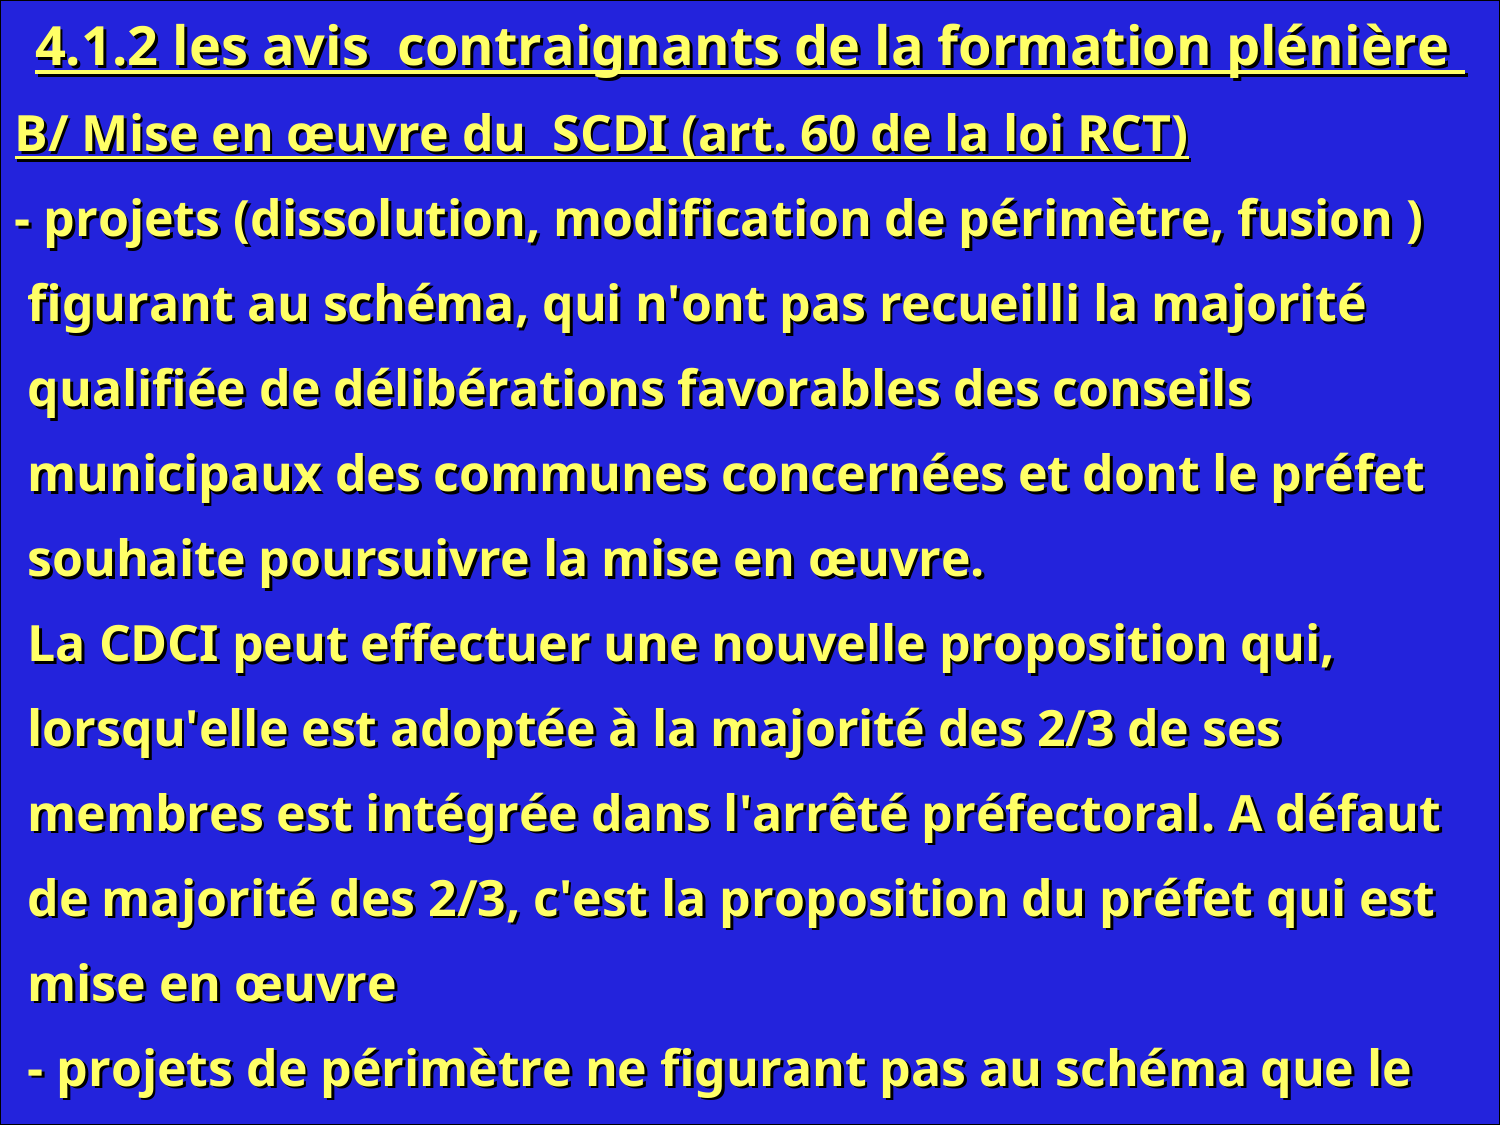

4.1.1 avis de la formation plénière
au titre du droit commun
B/ contraignant
- fusion d' EPCI dont au moins un est à fiscalité propre –
 (L. 5211-43-1).
- rattachement par le préfet après le 1er juin 2013 d'une
 commune isolée à un EPCI à fiscalité propre.
- désaccord entre le préfet et la commune nouvelle sur le
 rattachement à un EPCI à fiscalité propre (L. 2113-5 II).
4.1.2 les avis contraignants de la formation plénière
B/ Mise en œuvre du SCDI (art. 60 de la loi RCT)
- projets (dissolution, modification de périmètre, fusion )
 figurant au schéma, qui n'ont pas recueilli la majorité
 qualifiée de délibérations favorables des conseils
 municipaux des communes concernées et dont le préfet
 souhaite poursuivre la mise en œuvre.
 La CDCI peut effectuer une nouvelle proposition qui,
 lorsqu'elle est adoptée à la majorité des 2/3 de ses
 membres est intégrée dans l'arrêté préfectoral. A défaut
 de majorité des 2/3, c'est la proposition du préfet qui est
 mise en œuvre
 - projets de périmètre ne figurant pas au schéma que le
 préfet souhaite arrêter
#